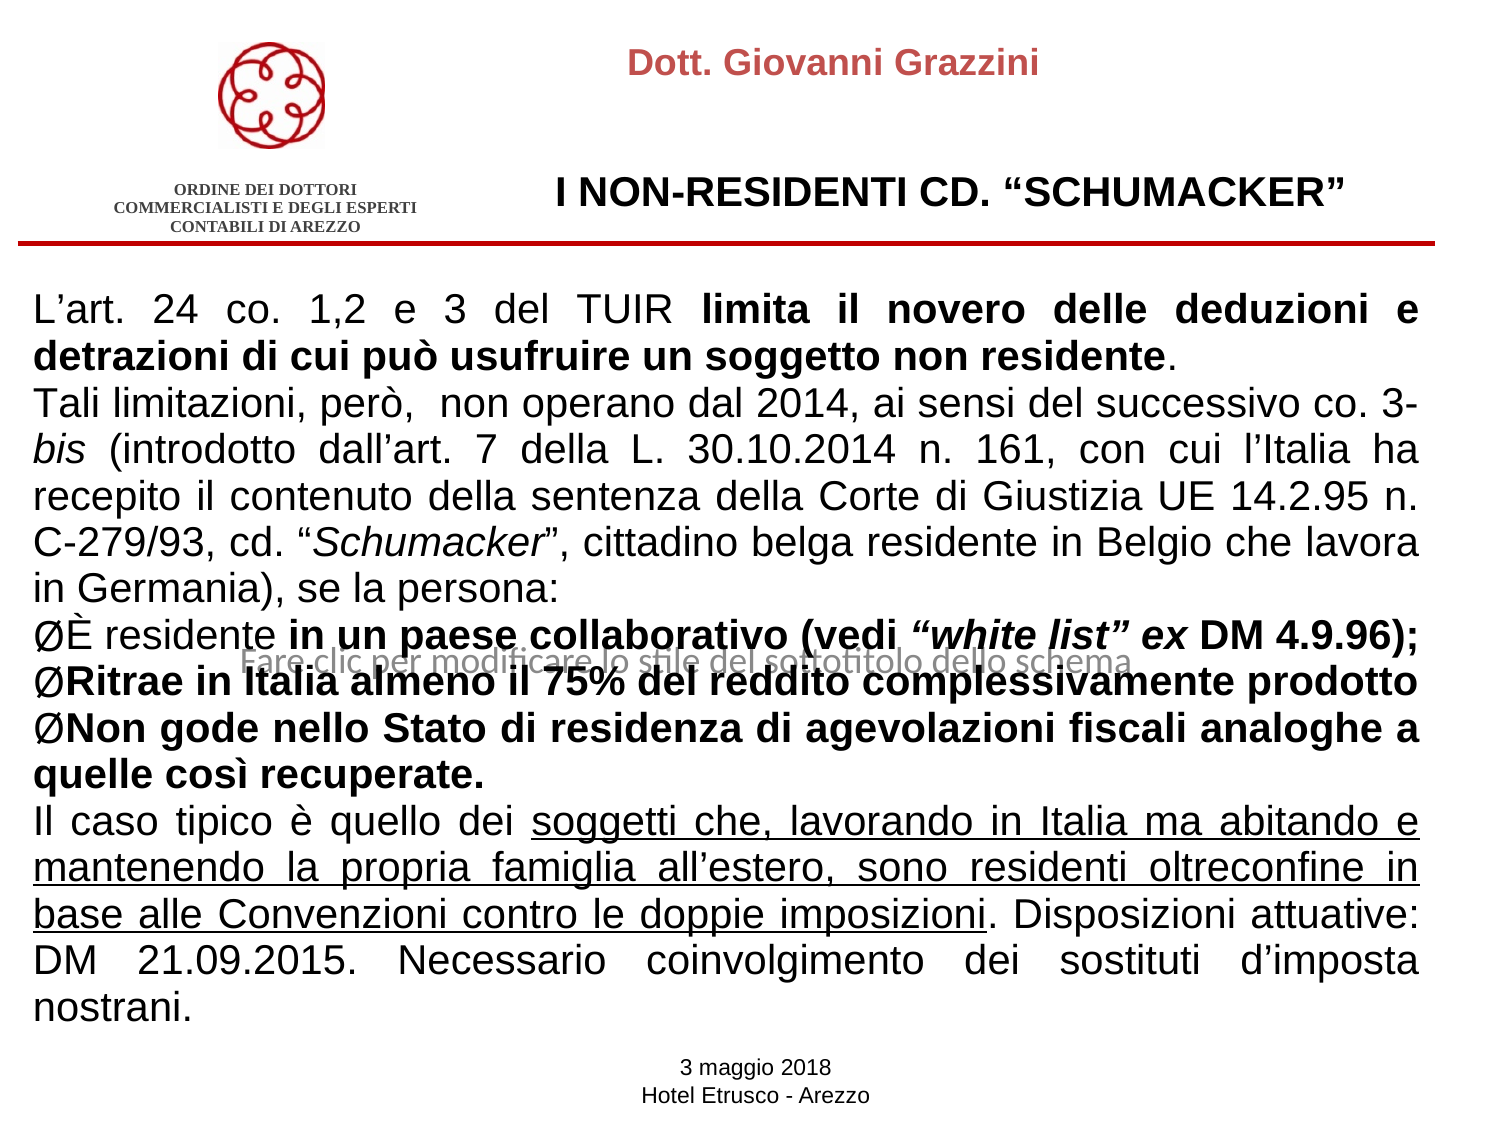

Dott. Giovanni Grazzini
I NON-RESIDENTI CD. “SCHUMACKER”
ORDINE DEI DOTTORI
COMMERCIALISTI E DEGLI ESPERTI
CONTABILI DI AREZZO
L’art. 24 co. 1,2 e 3 del TUIR limita il novero delle deduzioni e detrazioni di cui può usufruire un soggetto non residente.
Tali limitazioni, però, non operano dal 2014, ai sensi del successivo co. 3-bis (introdotto dall’art. 7 della L. 30.10.2014 n. 161, con cui l’Italia ha recepito il contenuto della sentenza della Corte di Giustizia UE 14.2.95 n. C-279/93, cd. “Schumacker”, cittadino belga residente in Belgio che lavora in Germania), se la persona:
È residente in un paese collaborativo (vedi “white list” ex DM 4.9.96);
Ritrae in Italia almeno il 75% del reddito complessivamente prodotto
Non gode nello Stato di residenza di agevolazioni fiscali analoghe a quelle così recuperate.
Il caso tipico è quello dei soggetti che, lavorando in Italia ma abitando e mantenendo la propria famiglia all’estero, sono residenti oltreconfine in base alle Convenzioni contro le doppie imposizioni. Disposizioni attuative: DM 21.09.2015. Necessario coinvolgimento dei sostituti d’imposta nostrani.
3 maggio 2018
Hotel Etrusco - Arezzo